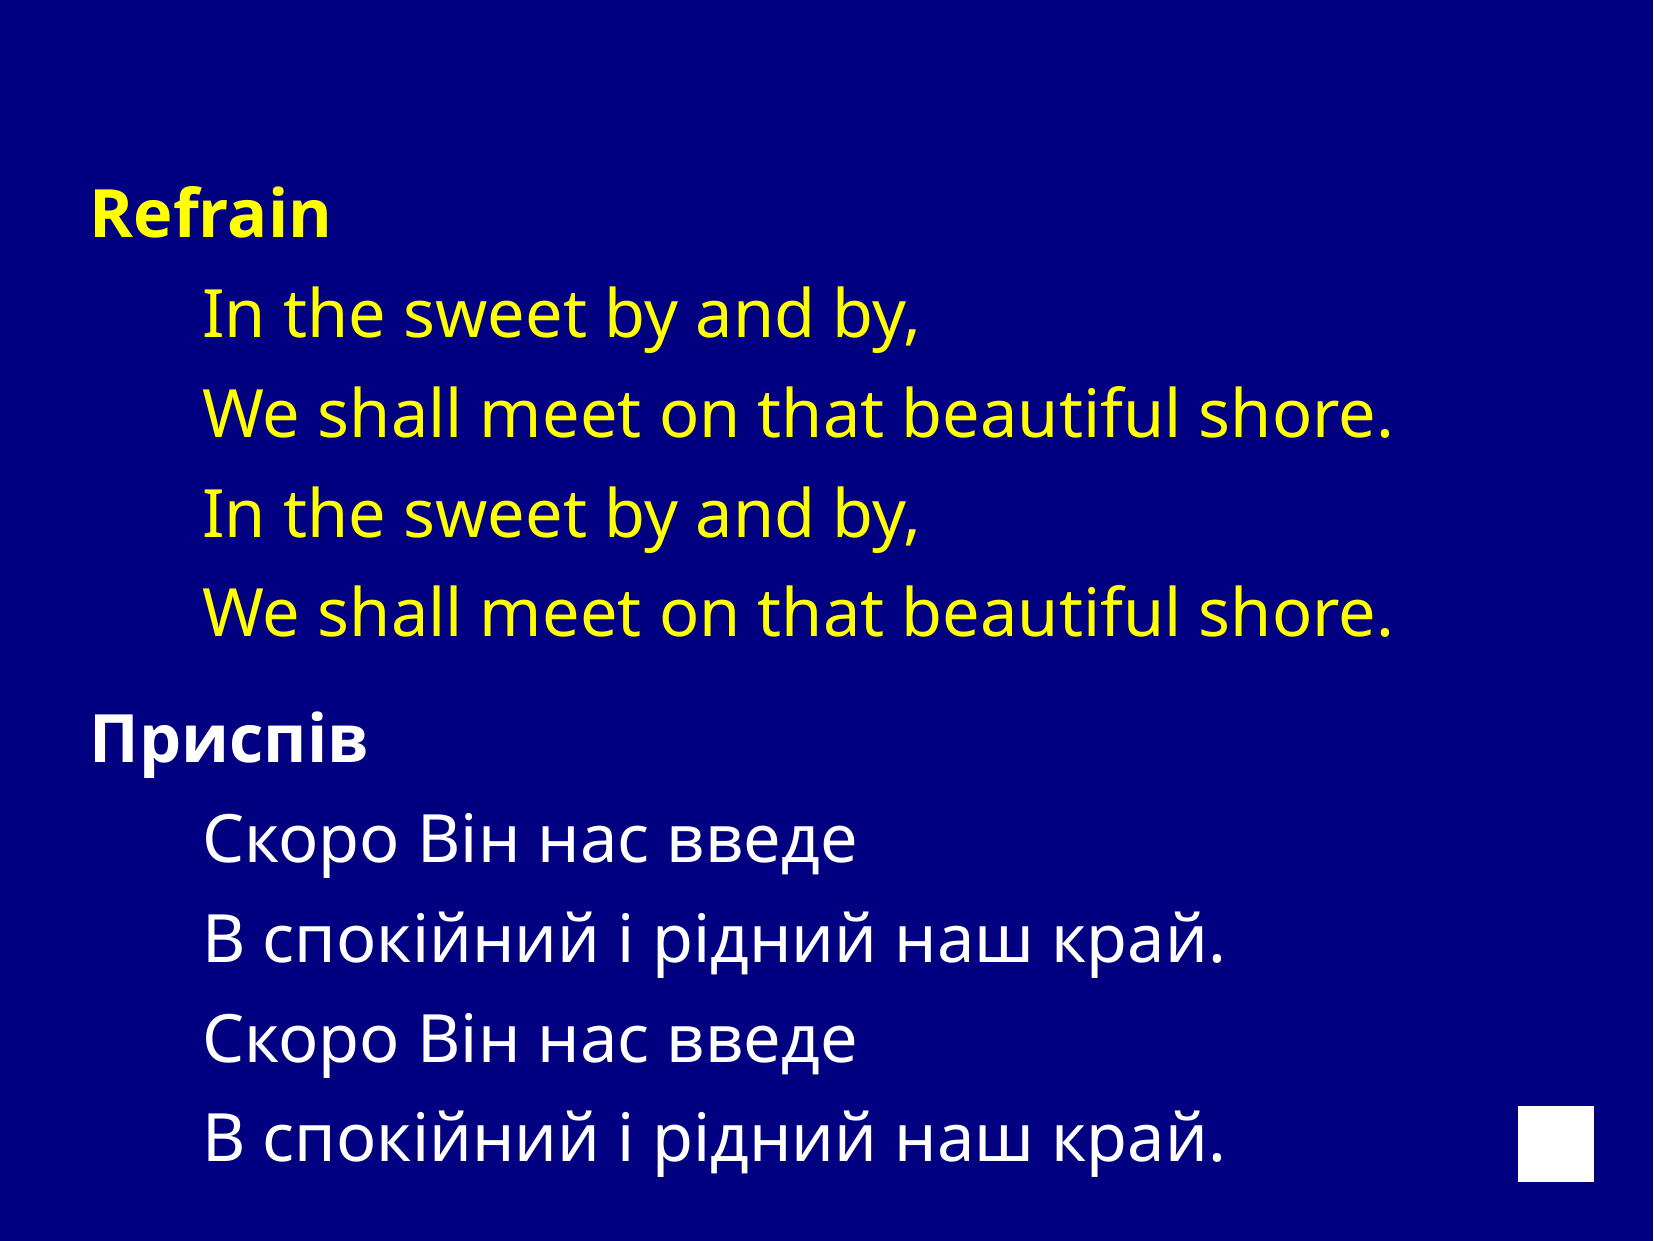

Refrain
	In the sweet by and by,
	We shall meet on that beautiful shore.
	In the sweet by and by,
	We shall meet on that beautiful shore.
Приспів
	Скоро Він нас введе
	В спокійний і рідний наш край.
	Скоро Він нас введе
	В спокійний і рідний наш край.